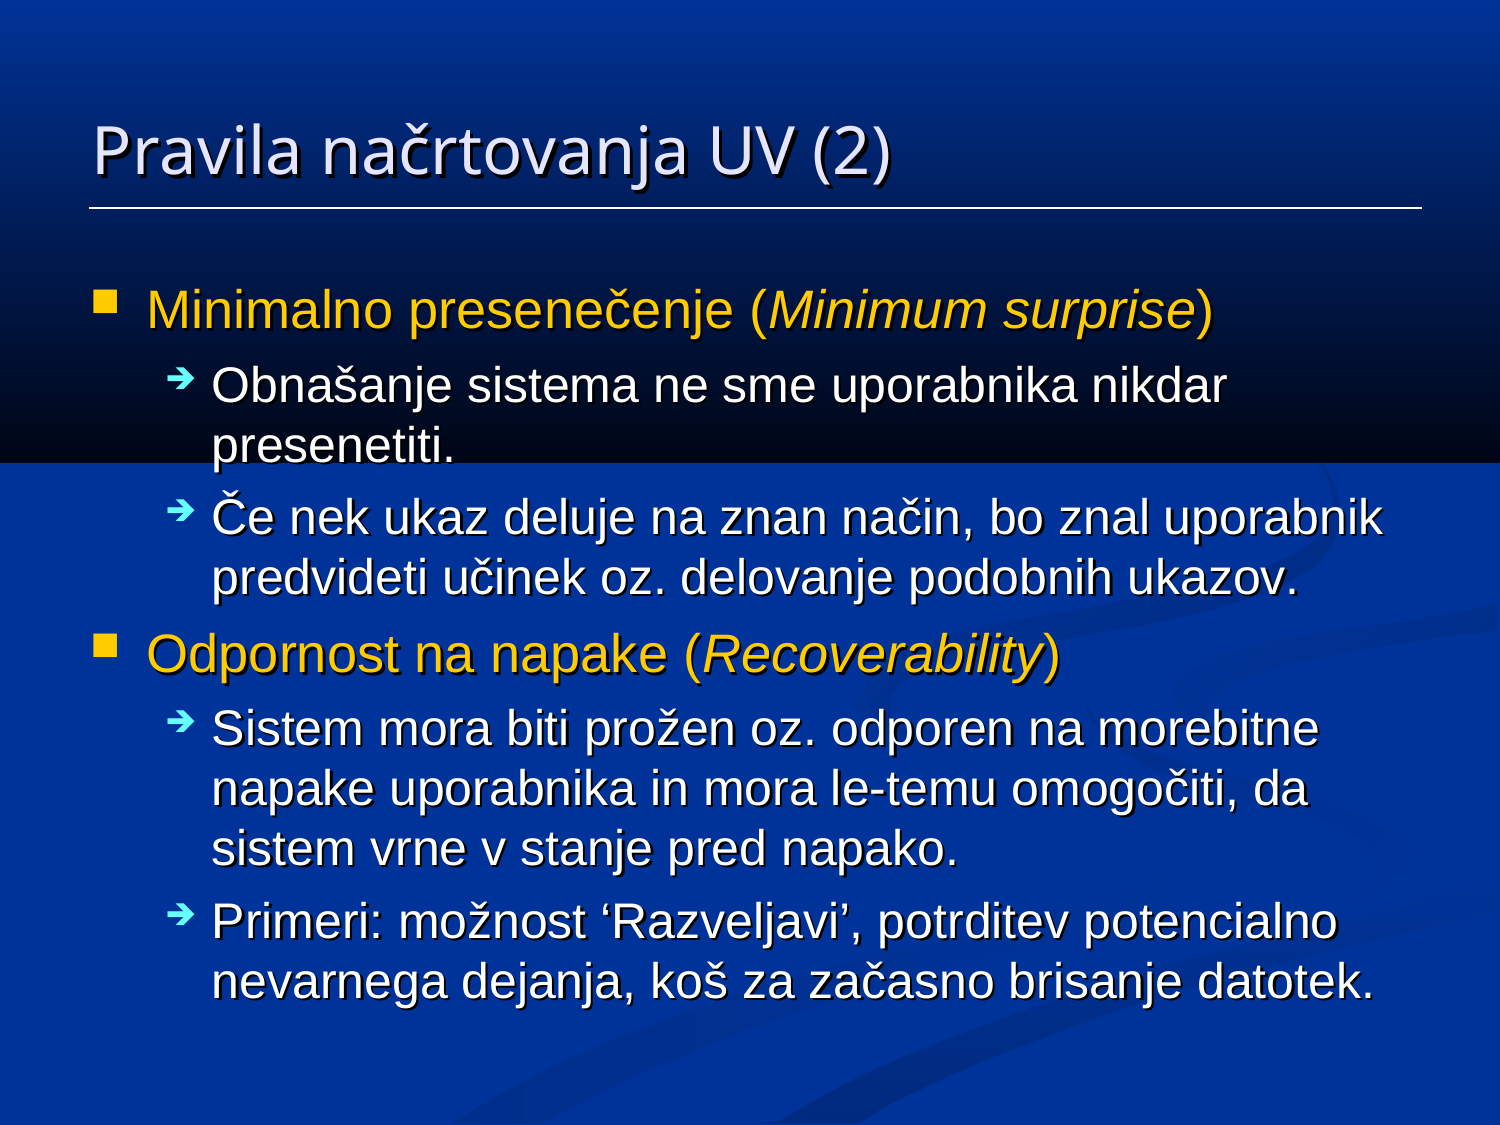

Pravila načrtovanja UV (2)
# Minimalno presenečenje (Minimum surprise)
Obnašanje sistema ne sme uporabnika nikdar presenetiti.
Če nek ukaz deluje na znan način, bo znal uporabnik predvideti učinek oz. delovanje podobnih ukazov.
Odpornost na napake (Recoverability)
Sistem mora biti prožen oz. odporen na morebitne napake uporabnika in mora le-temu omogočiti, da sistem vrne v stanje pred napako.
Primeri: možnost ‘Razveljavi’, potrditev potencialno nevarnega dejanja, koš za začasno brisanje datotek.